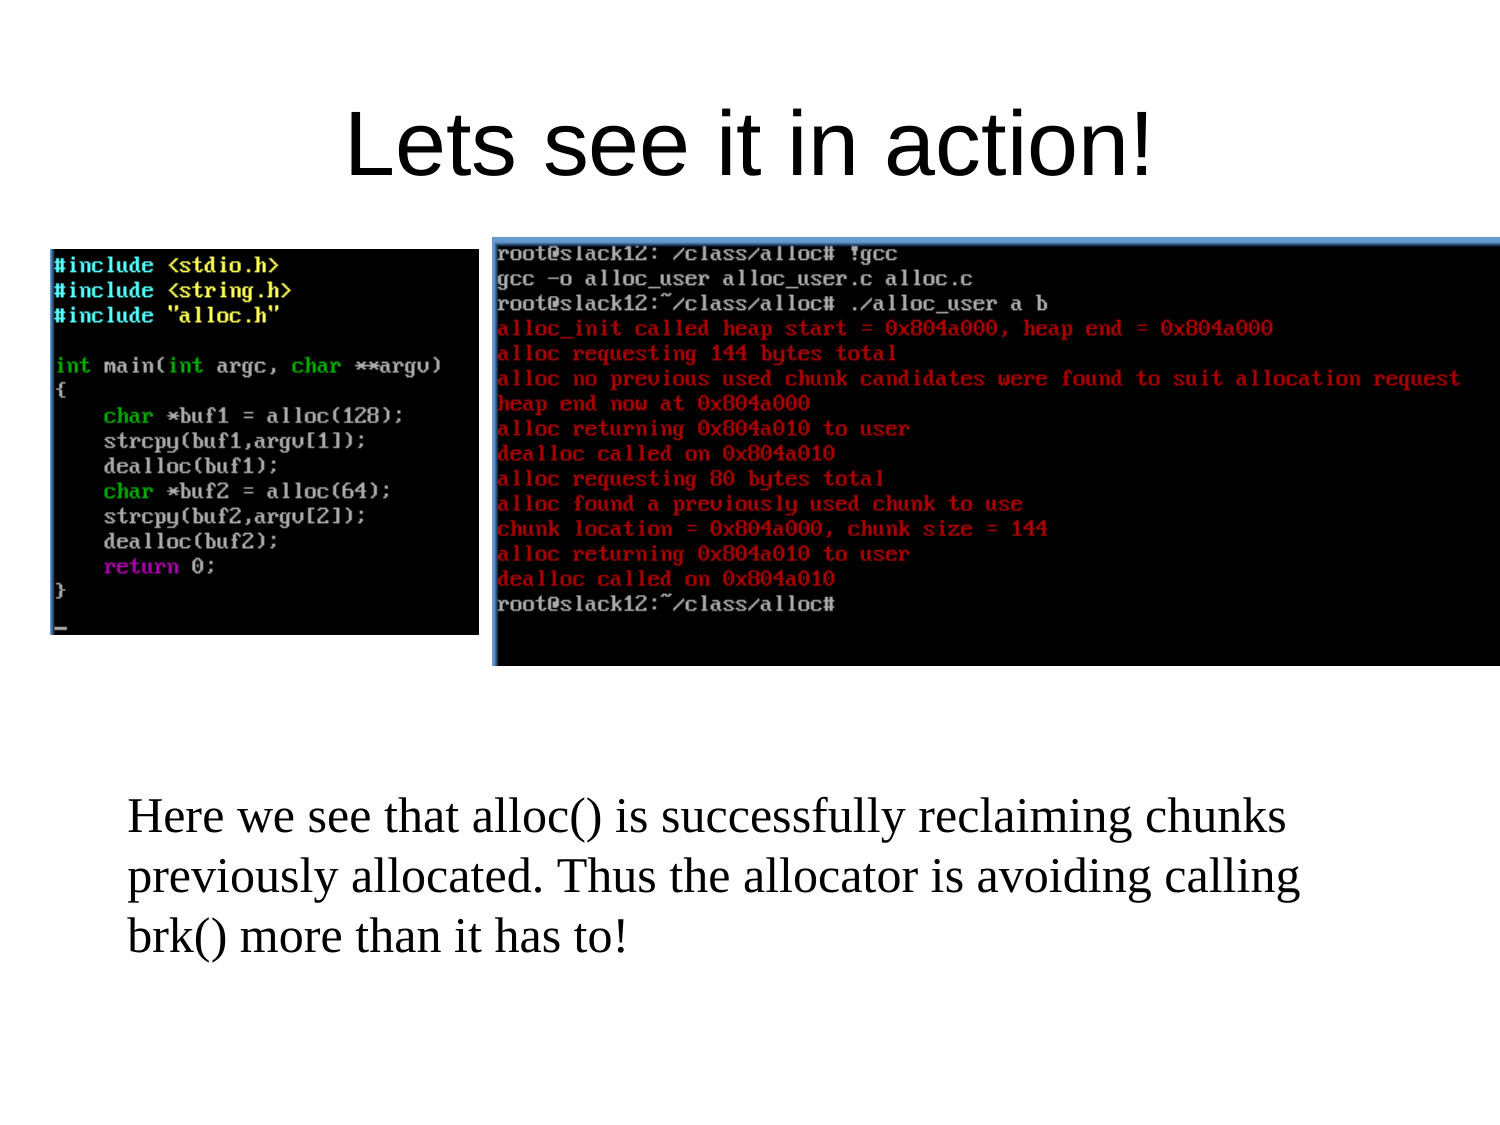

# Lets see it in action!
Here we see that alloc() is successfully reclaiming chunks previously allocated. Thus the allocator is avoiding calling brk() more than it has to!